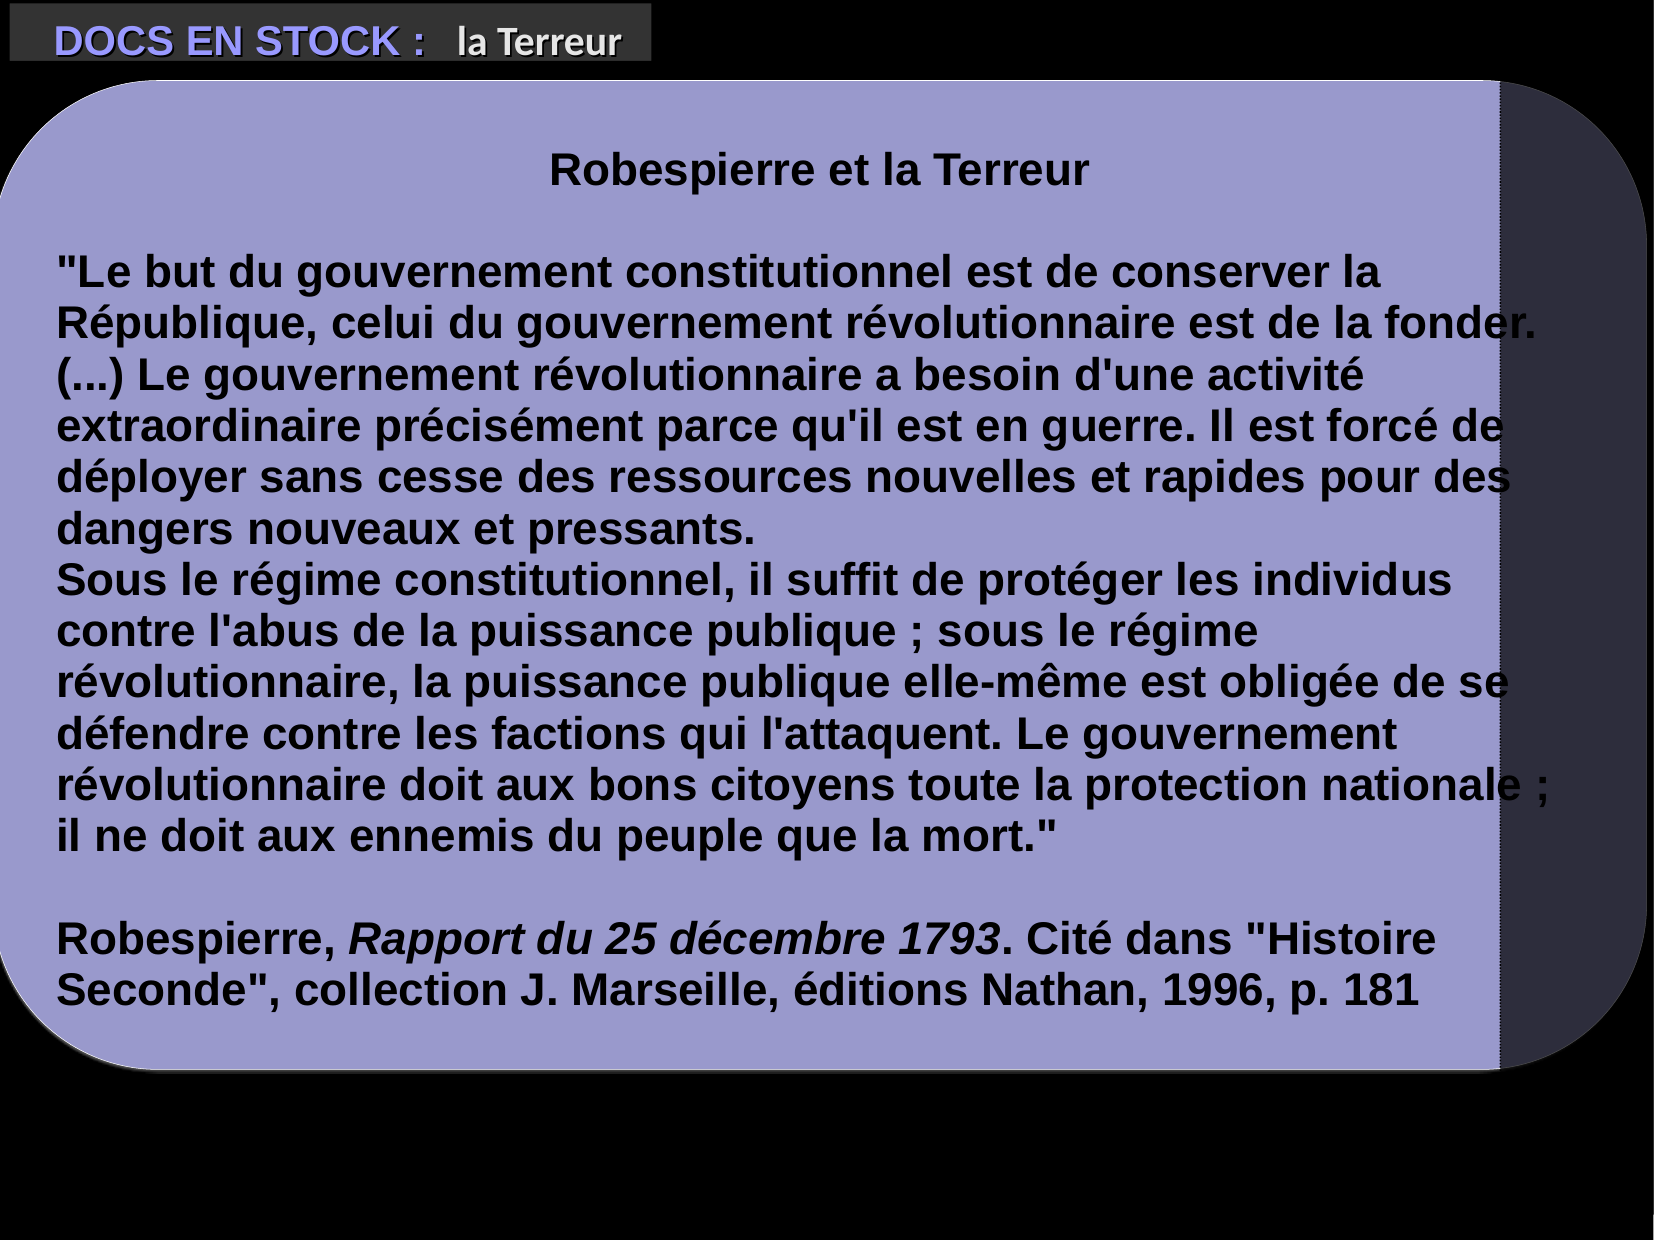

DOCS EN STOCK :   la Terreur
Robespierre et la Terreur
"Le but du gouvernement constitutionnel est de conserver la République, celui du gouvernement révolutionnaire est de la fonder. (...) Le gouvernement révolutionnaire a besoin d'une activité extraordinaire précisément parce qu'il est en guerre. Il est forcé de déployer sans cesse des ressources nouvelles et rapides pour des dangers nouveaux et pressants.
Sous le régime constitutionnel, il suffit de protéger les individus contre l'abus de la puissance publique ; sous le régime révolutionnaire, la puissance publique elle-même est obligée de se défendre contre les factions qui l'attaquent. Le gouvernement révolutionnaire doit aux bons citoyens toute la protection nationale ; il ne doit aux ennemis du peuple que la mort."
Robespierre, Rapport du 25 décembre 1793. Cité dans "Histoire Seconde", collection J. Marseille, éditions Nathan, 1996, p. 181